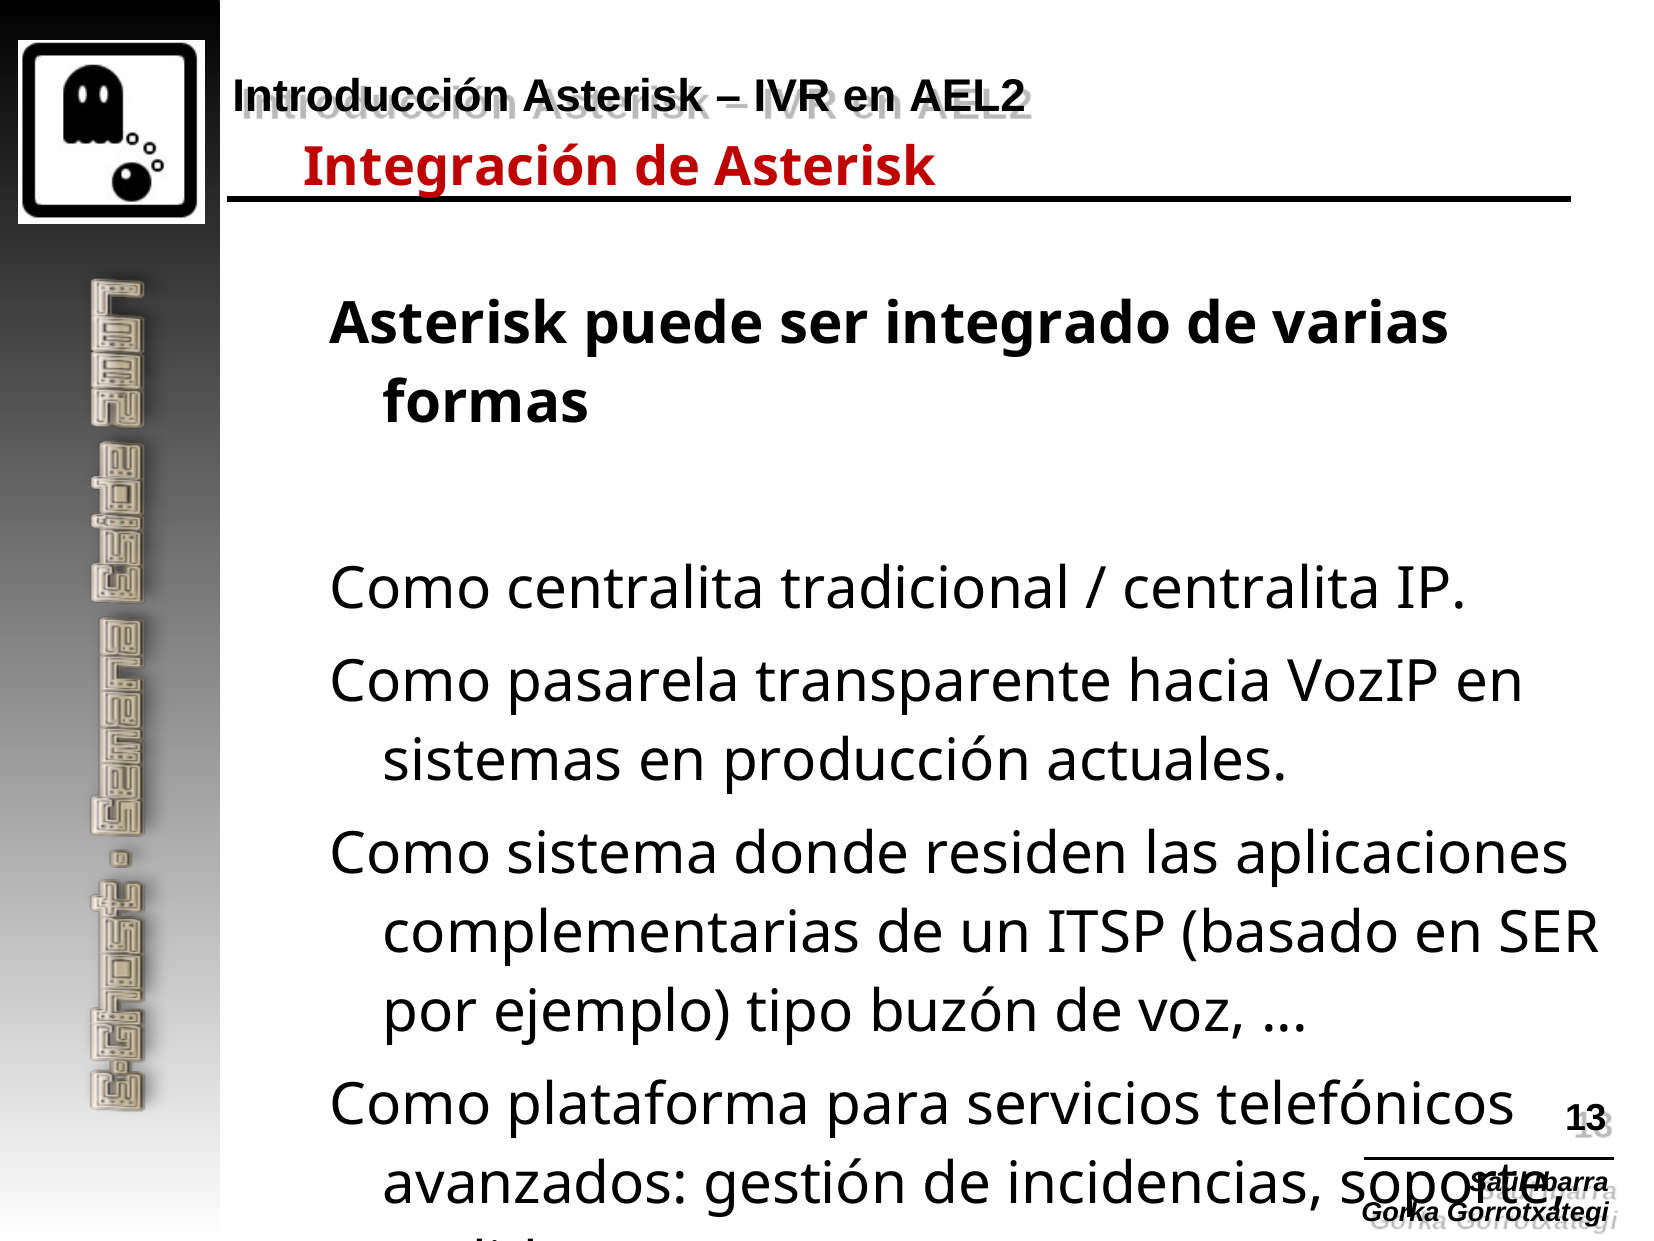

Integración de Asterisk
# Asterisk puede ser integrado de varias formas
Como centralita tradicional / centralita IP.
Como pasarela transparente hacia VozIP en sistemas en producción actuales.
Como sistema donde residen las aplicaciones complementarias de un ITSP (basado en SER por ejemplo) tipo buzón de voz, ...
Como plataforma para servicios telefónicos avanzados: gestión de incidencias, soporte, pedidos, ....